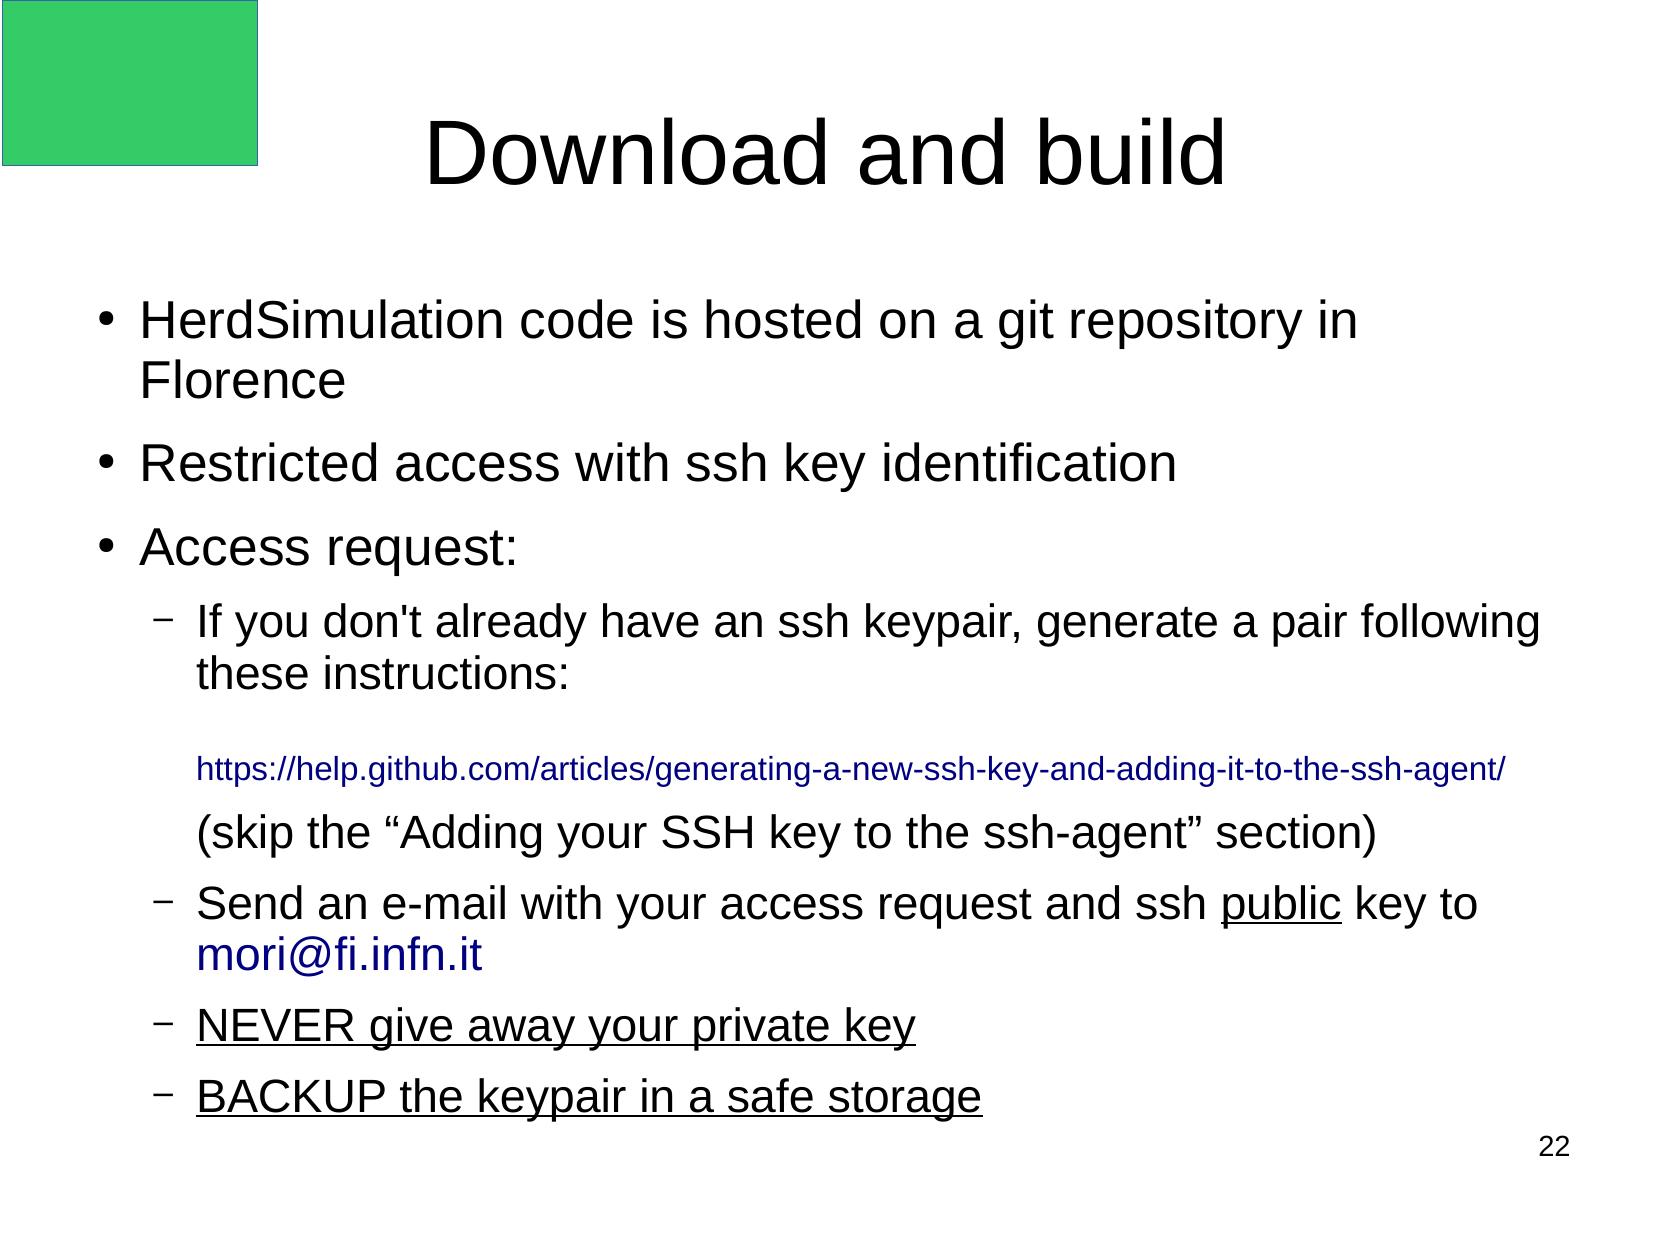

# Download and build
HerdSimulation code is hosted on a git repository in Florence
Restricted access with ssh key identification
Access request:
If you don't already have an ssh keypair, generate a pair following these instructions:
https://help.github.com/articles/generating-a-new-ssh-key-and-adding-it-to-the-ssh-agent/
(skip the “Adding your SSH key to the ssh-agent” section)
Send an e-mail with your access request and ssh public key to mori@fi.infn.it
NEVER give away your private key
BACKUP the keypair in a safe storage
22